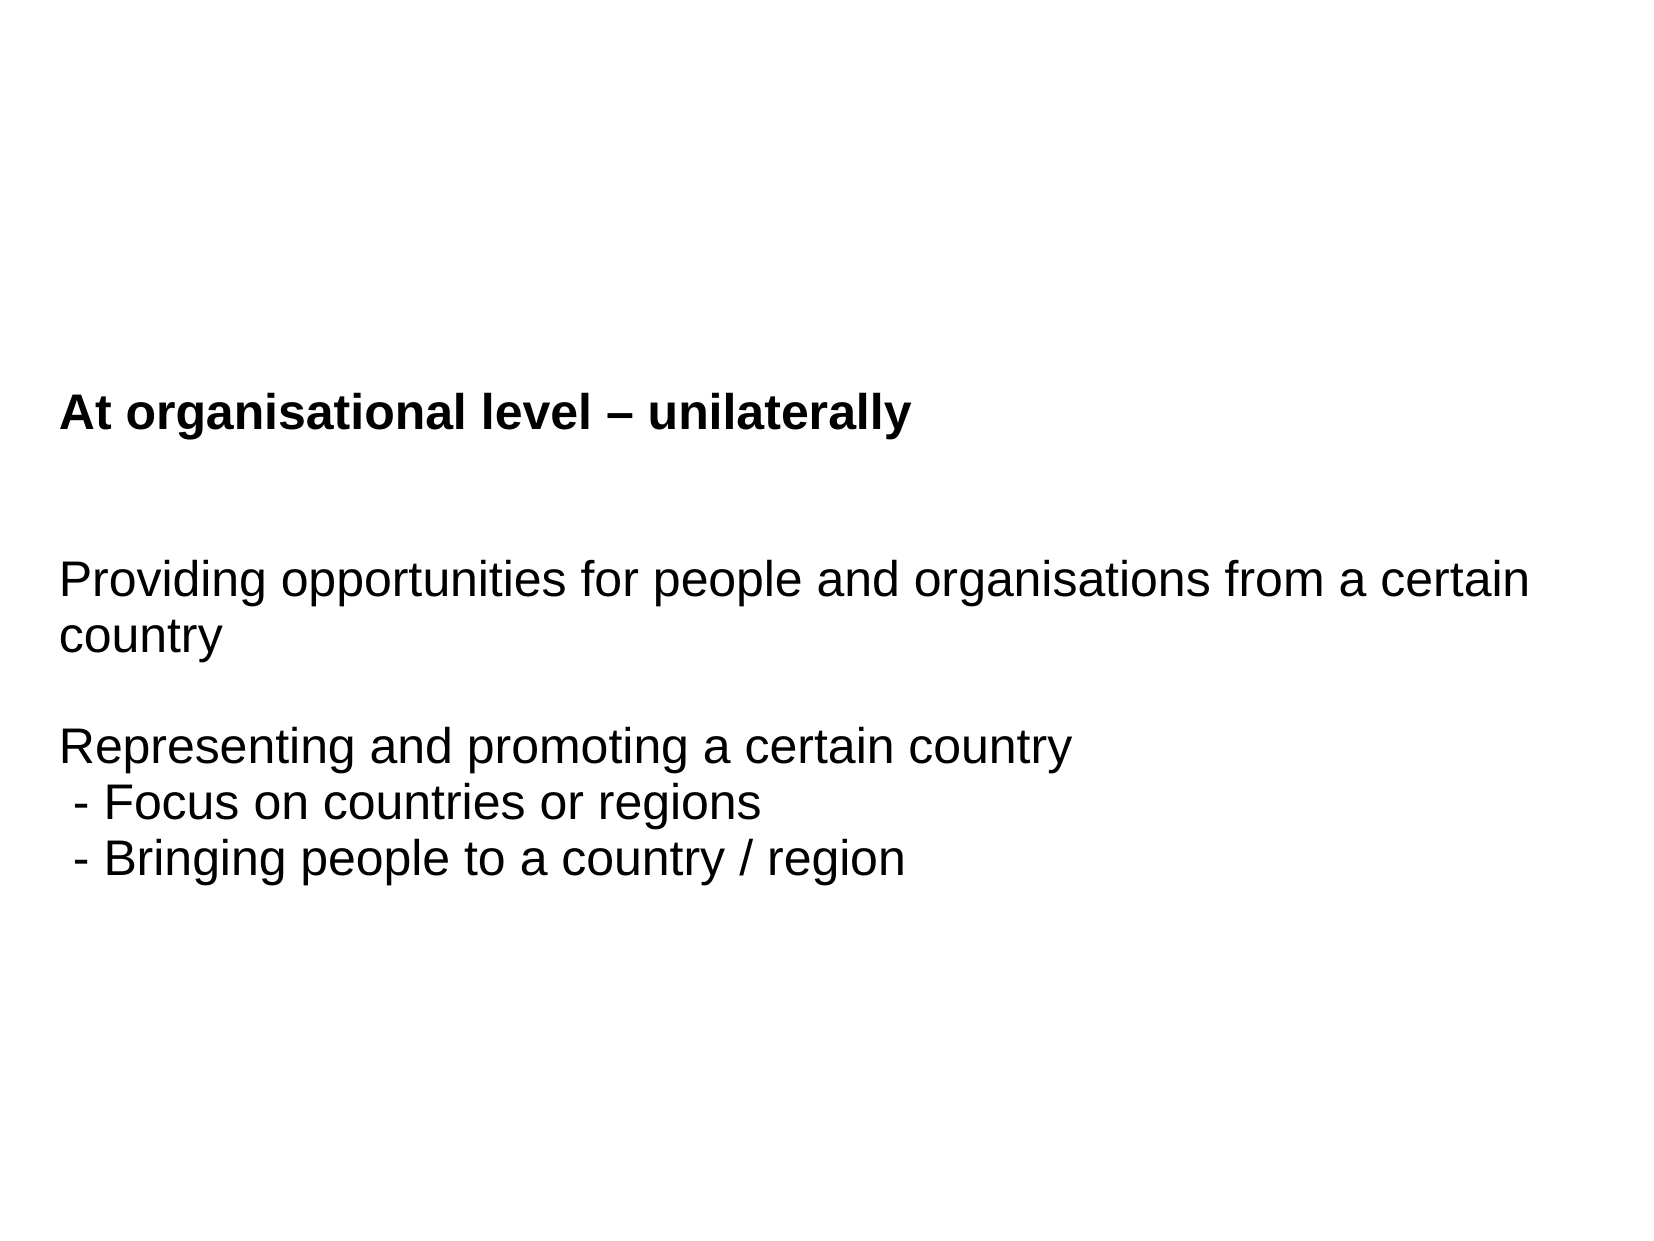

# At organisational level – unilaterally Providing opportunities for people and organisations from a certain country Representing and promoting a certain country - Focus on countries or regions - Bringing people to a country / region